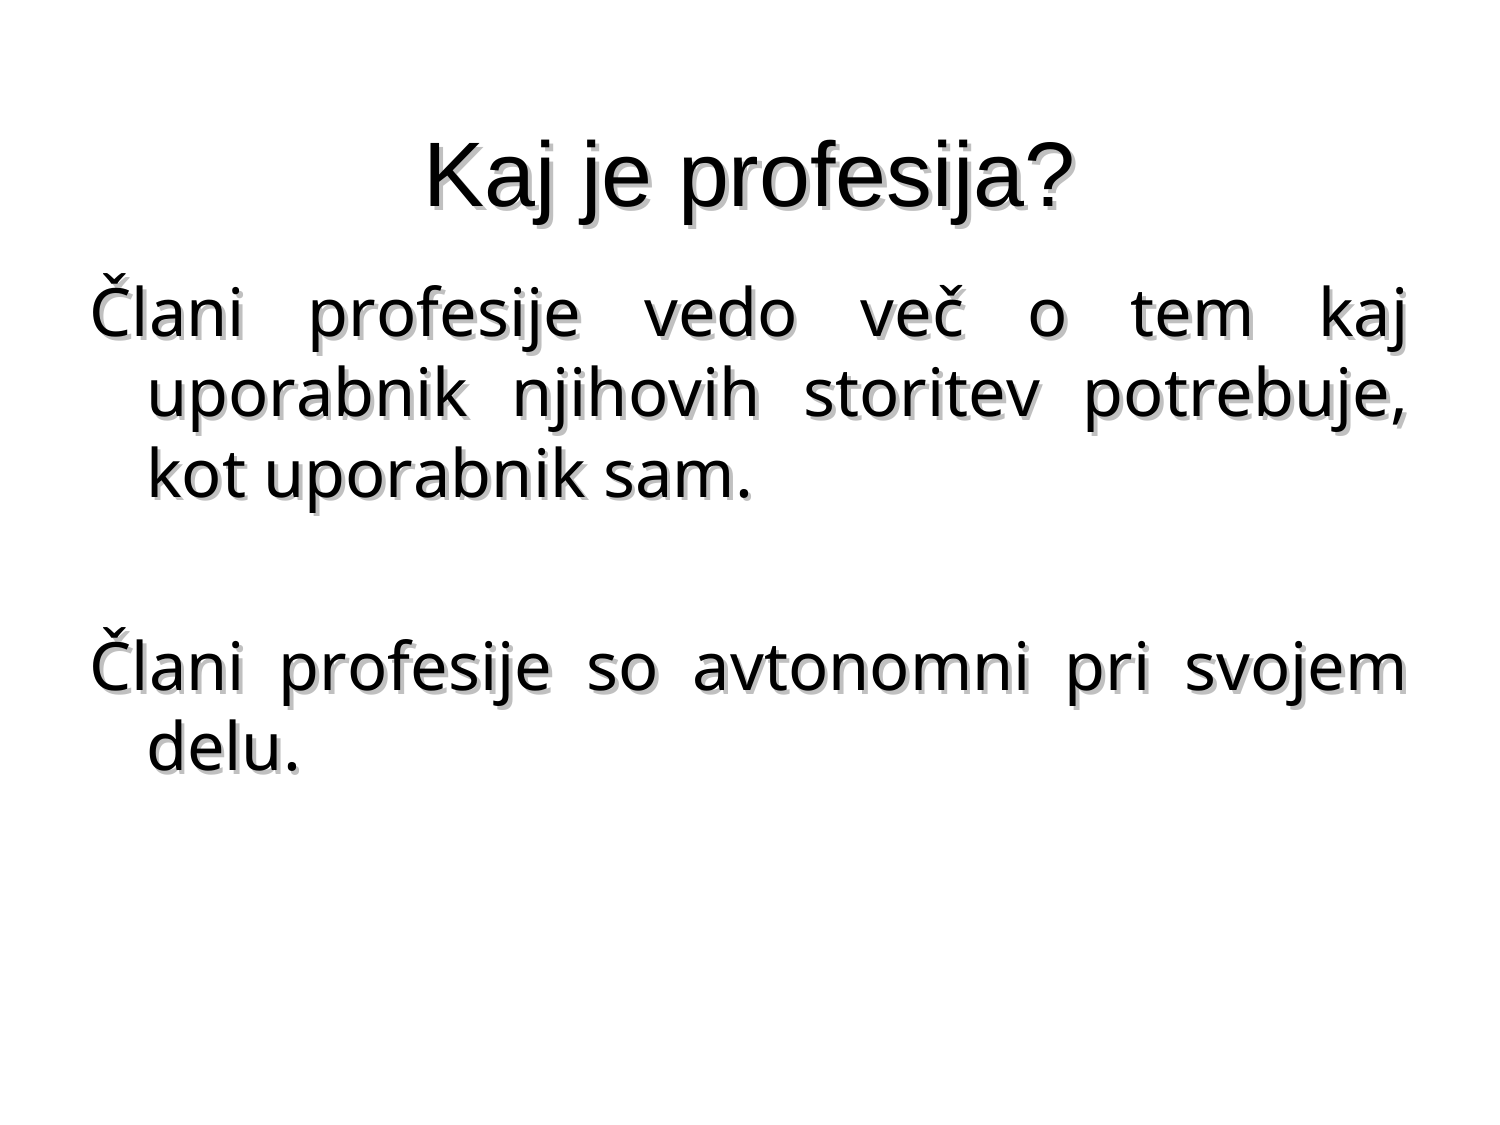

# Kaj je profesija?
Člani profesije vedo več o tem kaj uporabnik njihovih storitev potrebuje, kot uporabnik sam.
Člani profesije so avtonomni pri svojem delu.
14
Oddelek za bibliotekarstvo, informacijsko znanost in knjigarstvo, Filozofska fakulteta